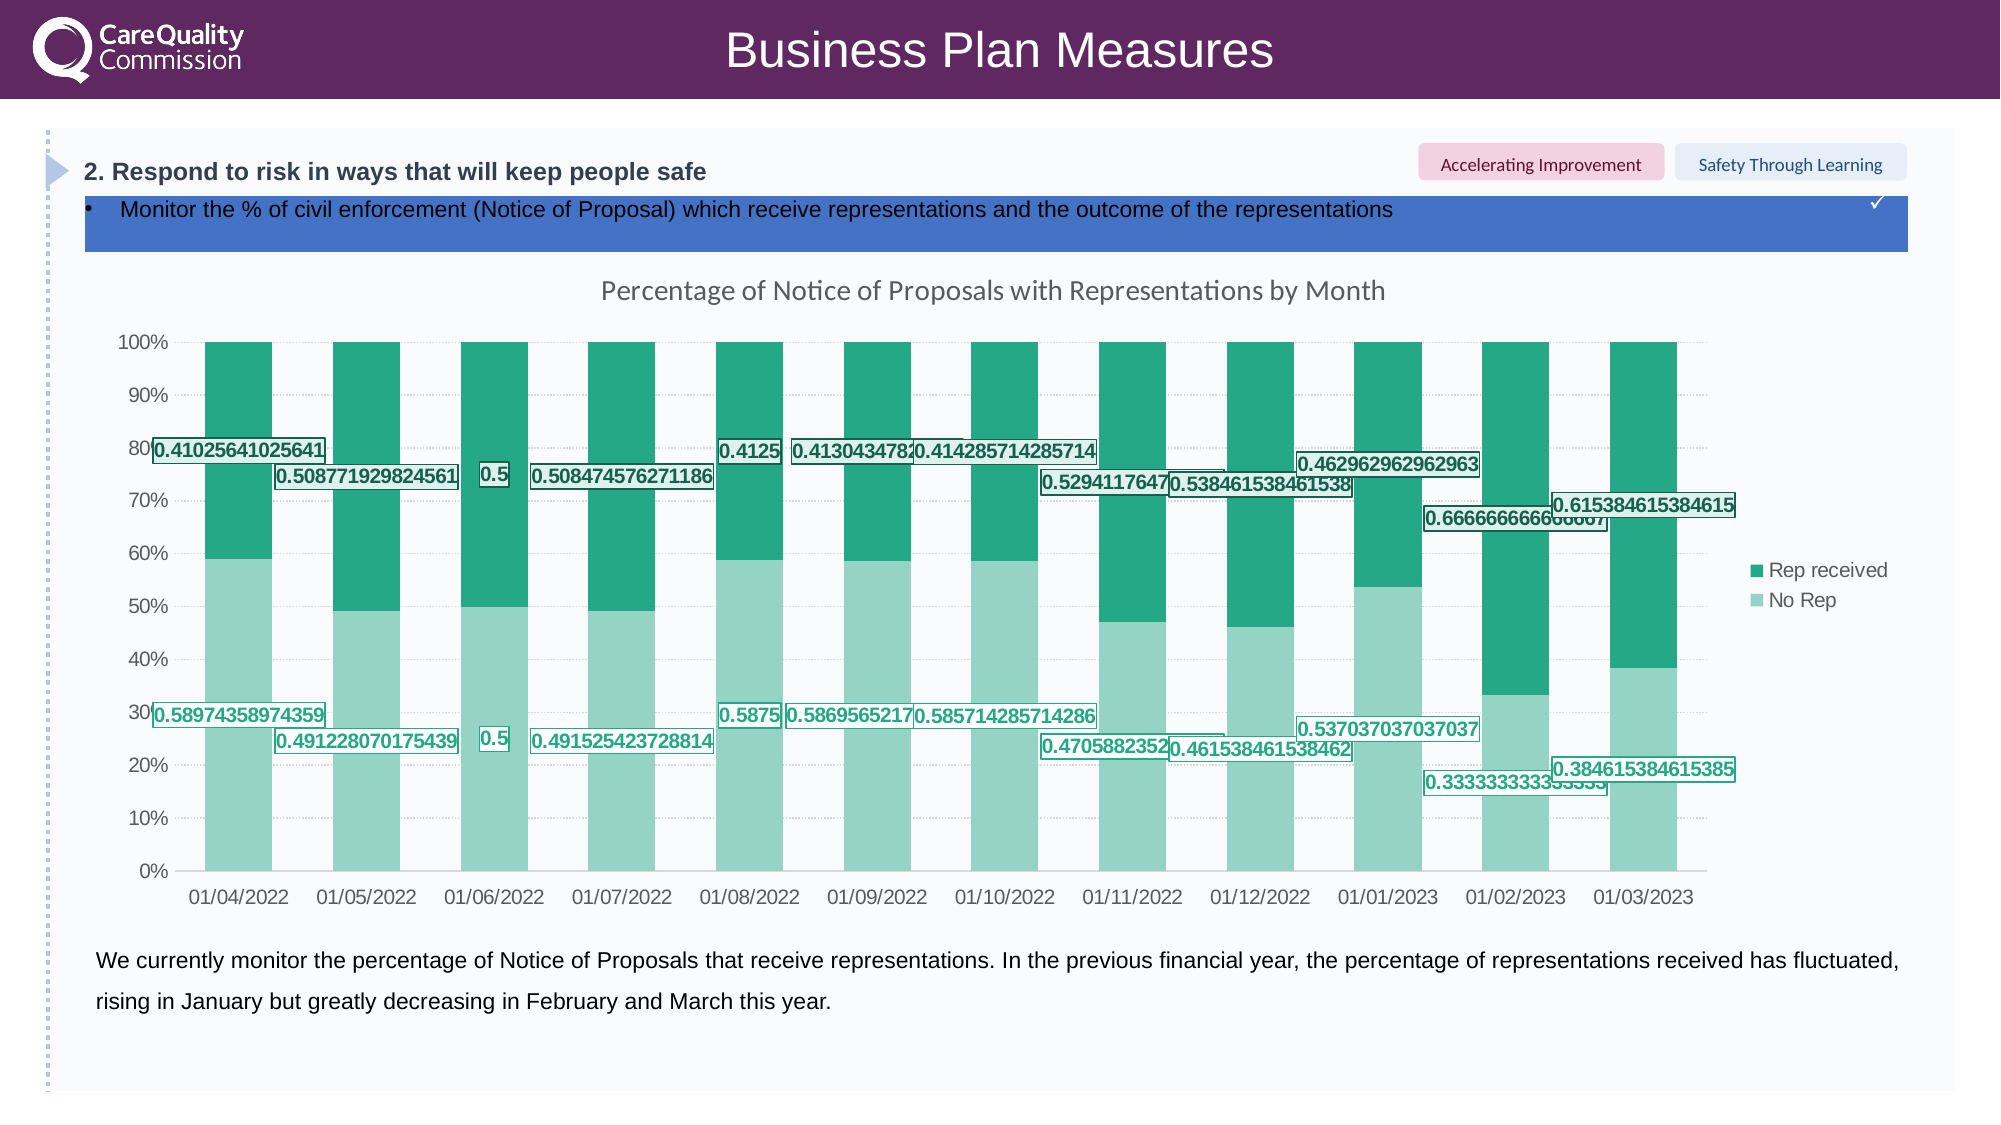

Business Plan Measures
Accelerating Improvement
Safety Through Learning
2. Respond to risk in ways that will keep people safe
| Monitor the % of civil enforcement (Notice of Proposal) which receive representations and the outcome of the representations |  |
| --- | --- |
### Chart: Percentage of Notice of Proposals with Representations by Month
| Category | No Rep | Rep received |
|---|---|---|
| 01/04/2022 | 0.58974358974359 | 0.41025641025641 |
| 01/05/2022 | 0.491228070175439 | 0.508771929824561 |
| 01/06/2022 | 0.5 | 0.5 |
| 01/07/2022 | 0.491525423728814 | 0.508474576271186 |
| 01/08/2022 | 0.5875 | 0.4125 |
| 01/09/2022 | 0.586956521739131 | 0.41304347826087 |
| 01/10/2022 | 0.585714285714286 | 0.414285714285714 |
| 01/11/2022 | 0.470588235294118 | 0.529411764705882 |
| 01/12/2022 | 0.461538461538462 | 0.538461538461538 |
| 01/01/2023 | 0.537037037037037 | 0.462962962962963 |
| 01/02/2023 | 0.333333333333333 | 0.666666666666667 |
| 01/03/2023 | 0.384615384615385 | 0.615384615384615 |We currently monitor the percentage of Notice of Proposals that receive representations. In the previous financial year, the percentage of representations received has fluctuated, rising in January but greatly decreasing in February and March this year.